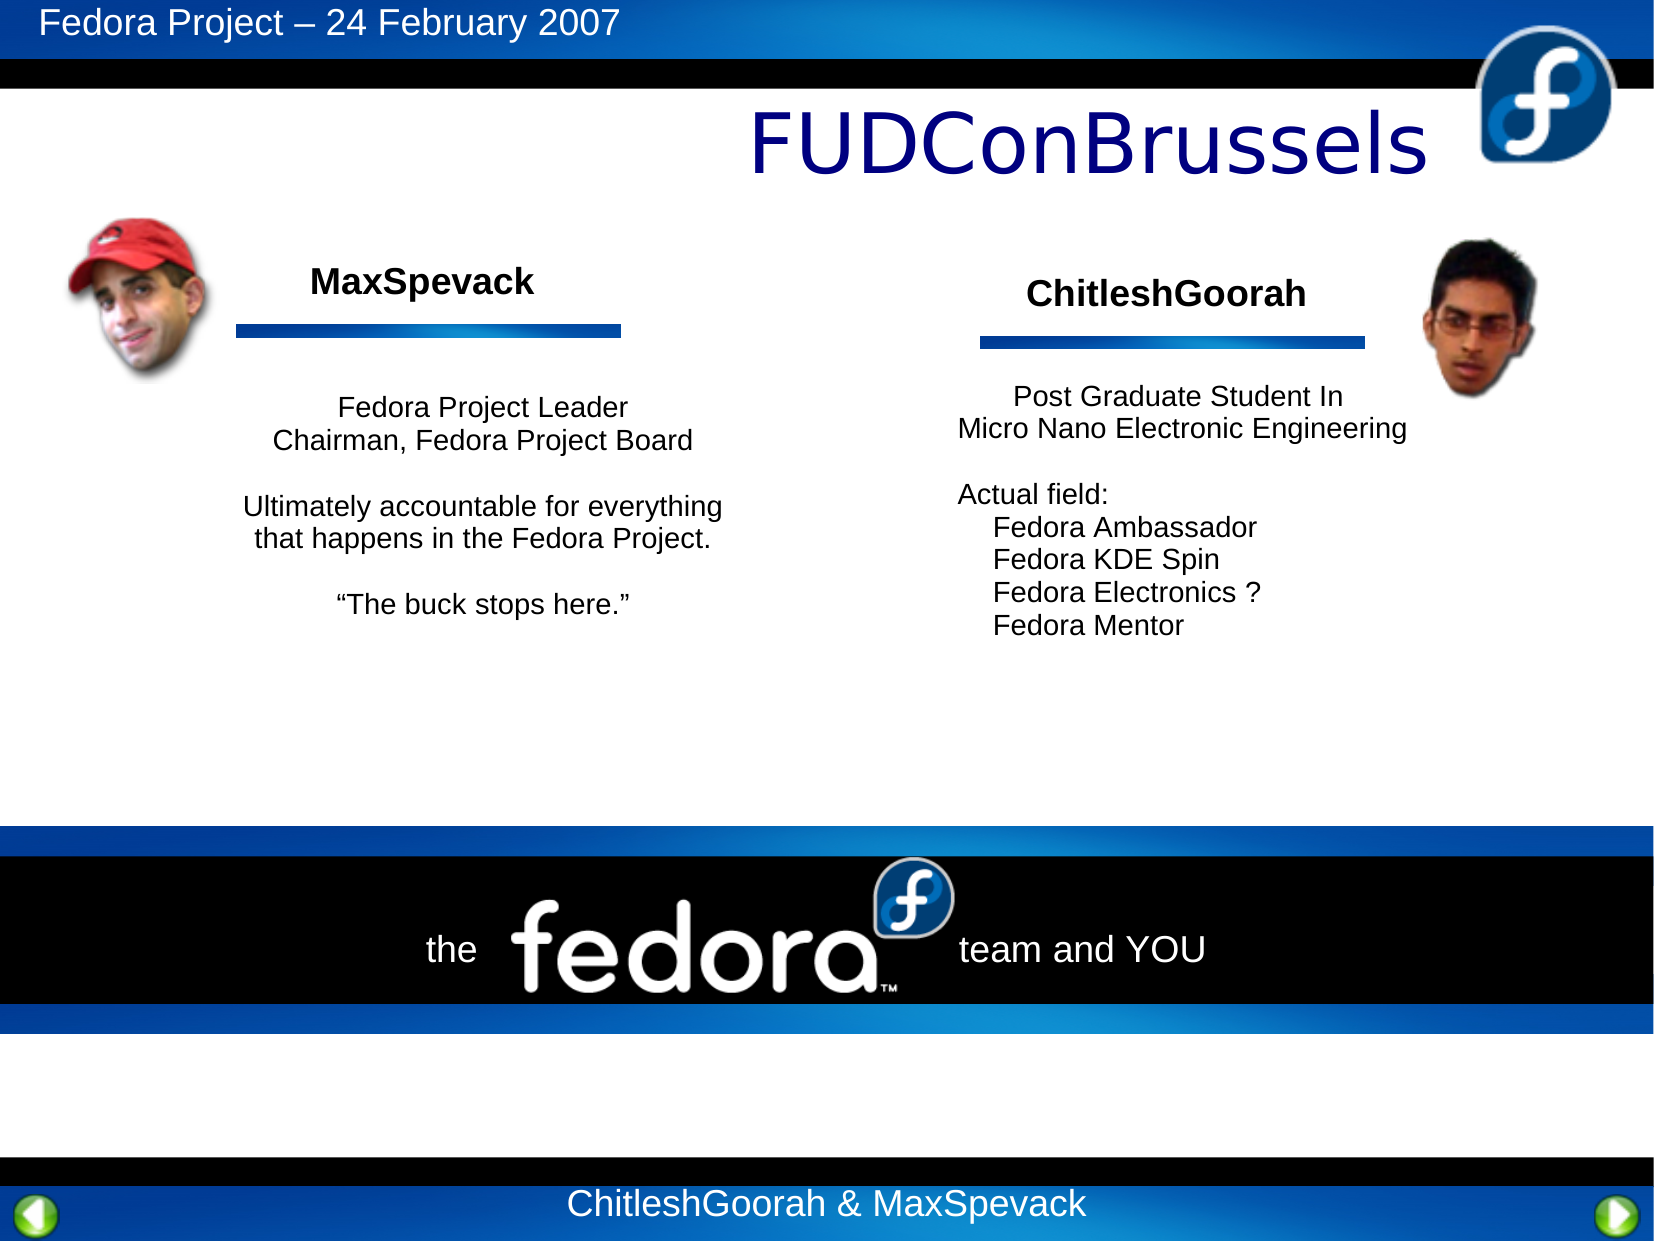

MaxSpevack
ChitleshGoorah
Post Graduate Student In
Micro Nano Electronic Engineering
Actual field:
Fedora Ambassador
Fedora KDE Spin
Fedora Electronics ?
Fedora Mentor
Fedora Project Leader
Chairman, Fedora Project Board
Ultimately accountable for everything
that happens in the Fedora Project.
“The buck stops here.”
 the team and YOU